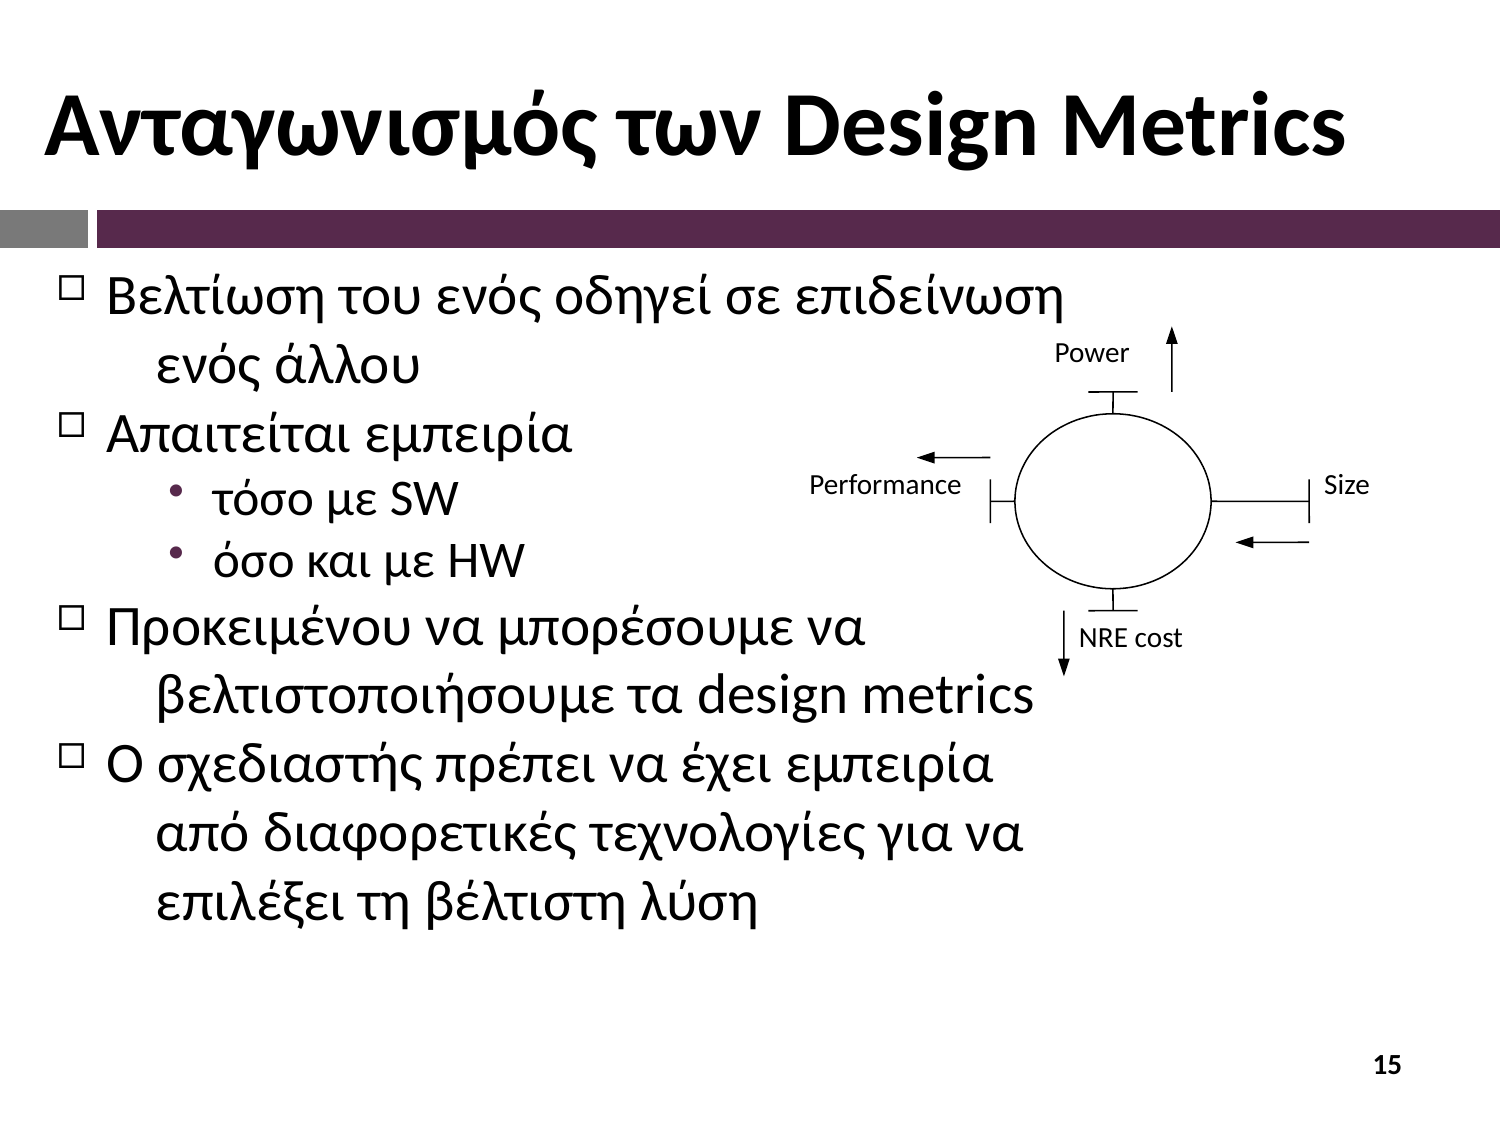

# Ανταγωνισμός των Design Metrics
Βελτίωση του ενός οδηγεί σε επιδείνωση ενός άλλου
Απαιτείται εμπειρία
τόσο με SW
όσο και με HW
Προκειμένου να μπορέσουμε να βελτιστοποιήσουμε τα design metrics
Ο σχεδιαστής πρέπει να έχει εμπειρία από διαφορετικές τεχνολογίες για να επιλέξει τη βέλτιστη λύση
Power
Performance
Size
NRE cost
14